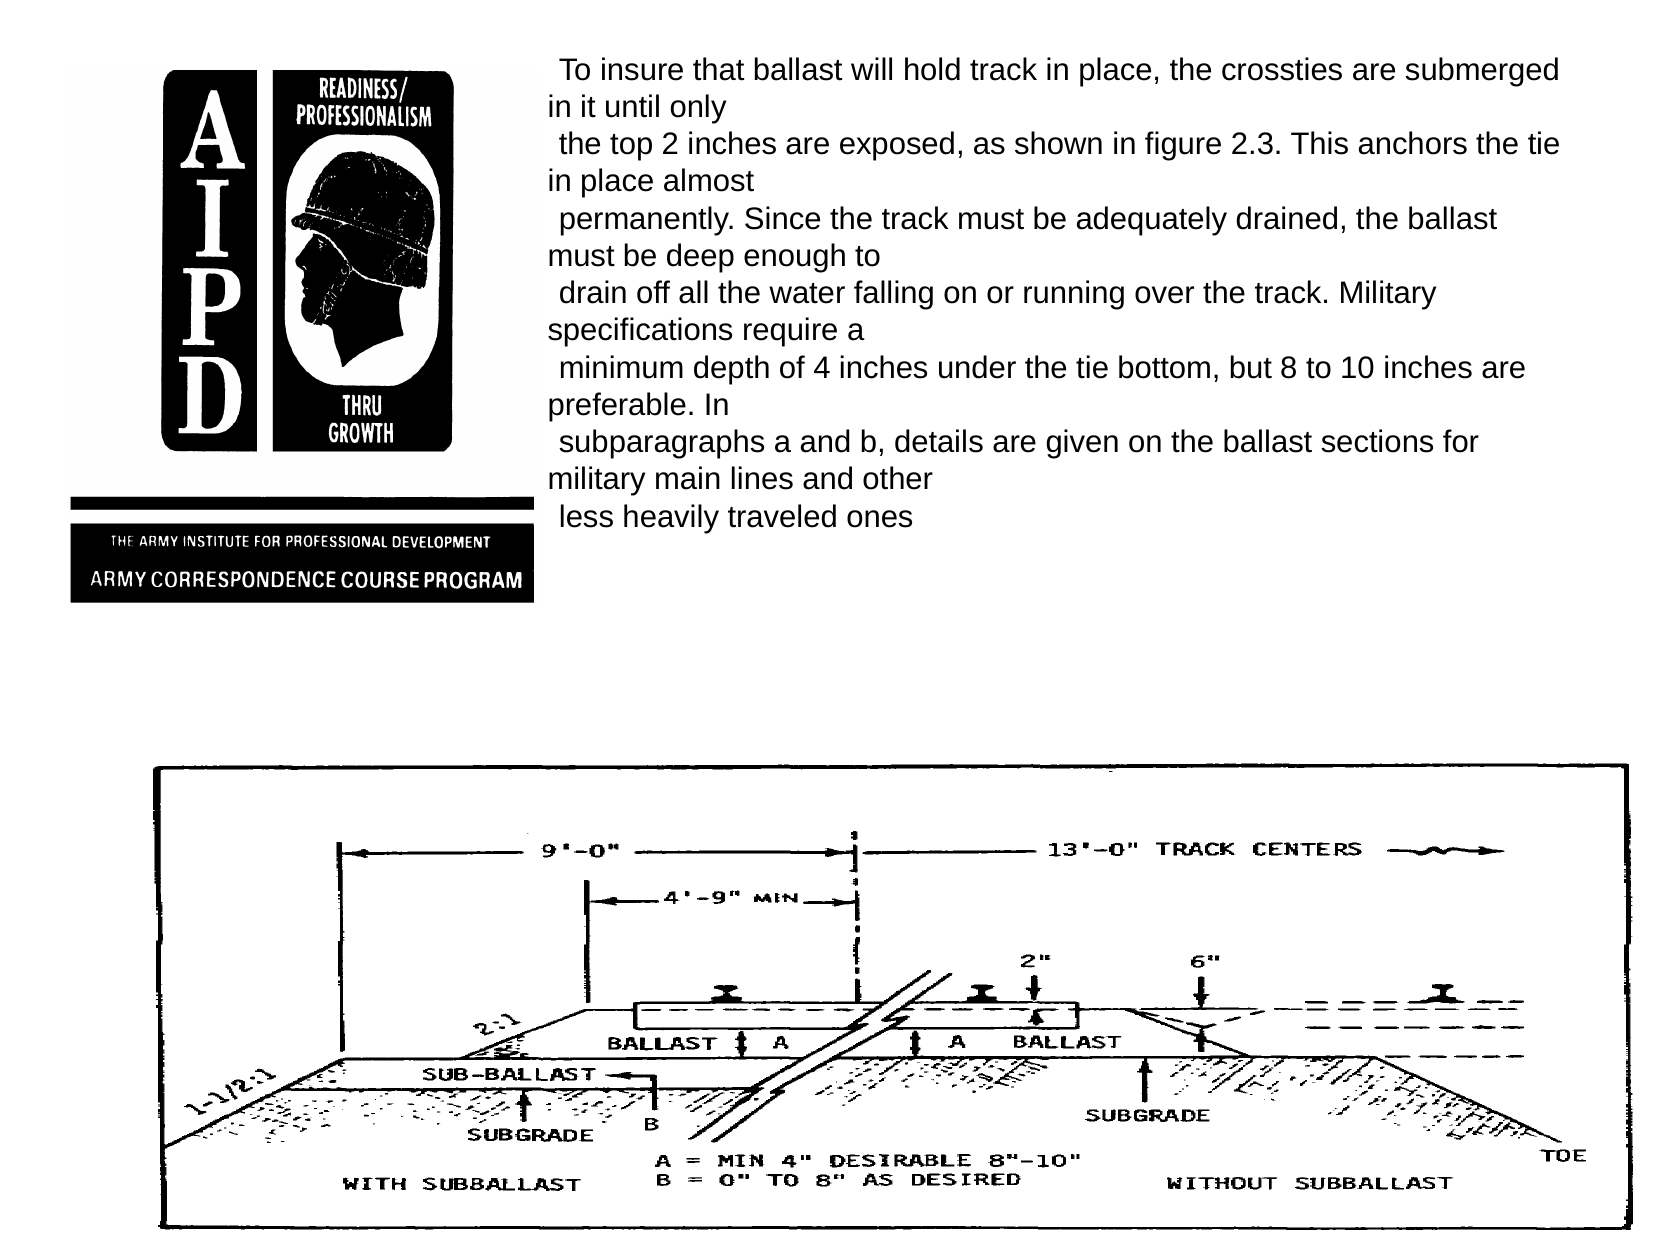

To insure that ballast will hold track in place, the crossties are submerged in it until only
the top 2 inches are exposed, as shown in figure 2.3. This anchors the tie in place almost
permanently. Since the track must be adequately drained, the ballast must be deep enough to
drain off all the water falling on or running over the track. Military specifications require a
minimum depth of 4 inches under the tie bottom, but 8 to 10 inches are preferable. In
subparagraphs a and b, details are given on the ballast sections for military main lines and other
less heavily traveled ones